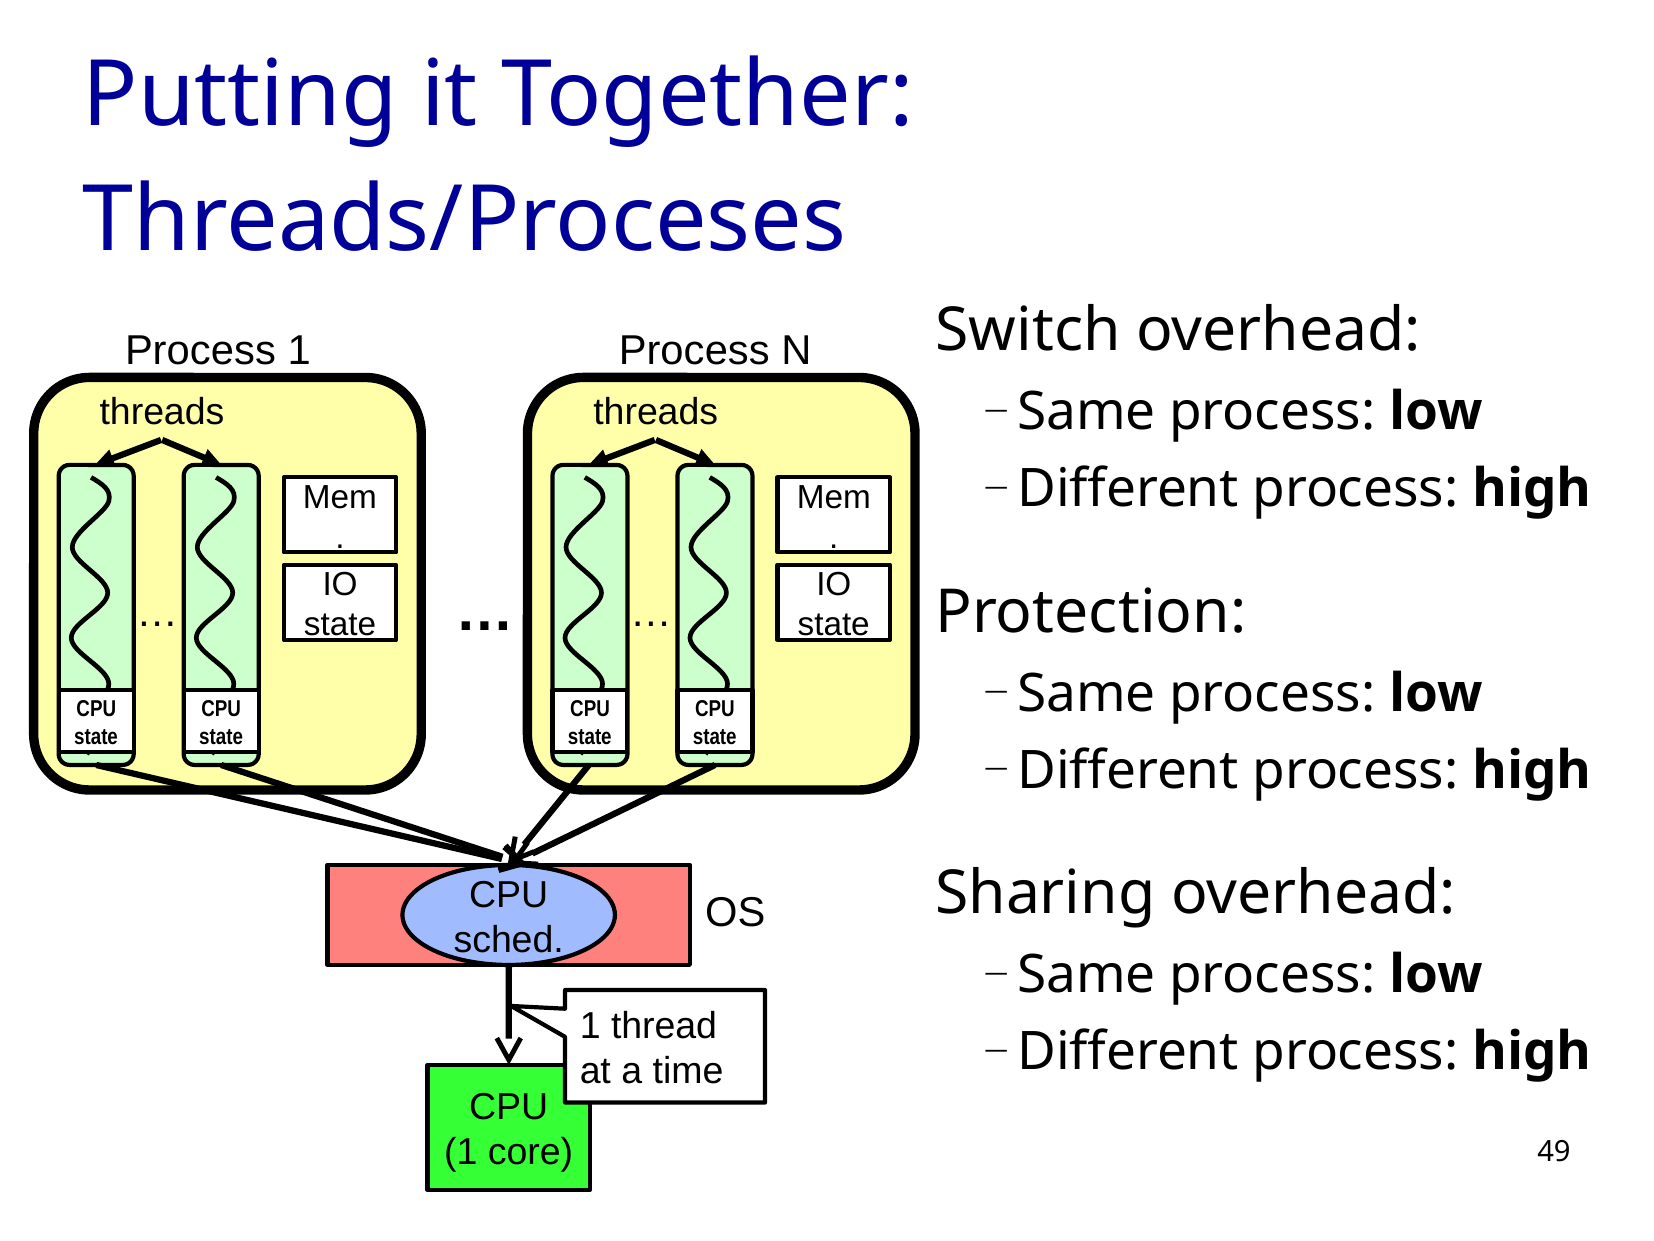

# Putting it Together: Threads/Proceses
Switch overhead:
Same process: low
Different process: high
Protection:
Same process: low
Different process: high
Sharing overhead:
Same process: low
Different process: high
Process 1
Process N
threads
threads
Mem.
Mem.
IO
state
…
IO
state
…
…
CPU
state
CPU
state
CPU
state
CPU
state
CPU sched.
OS
1 thread at a time
CPU
(1 core)
49